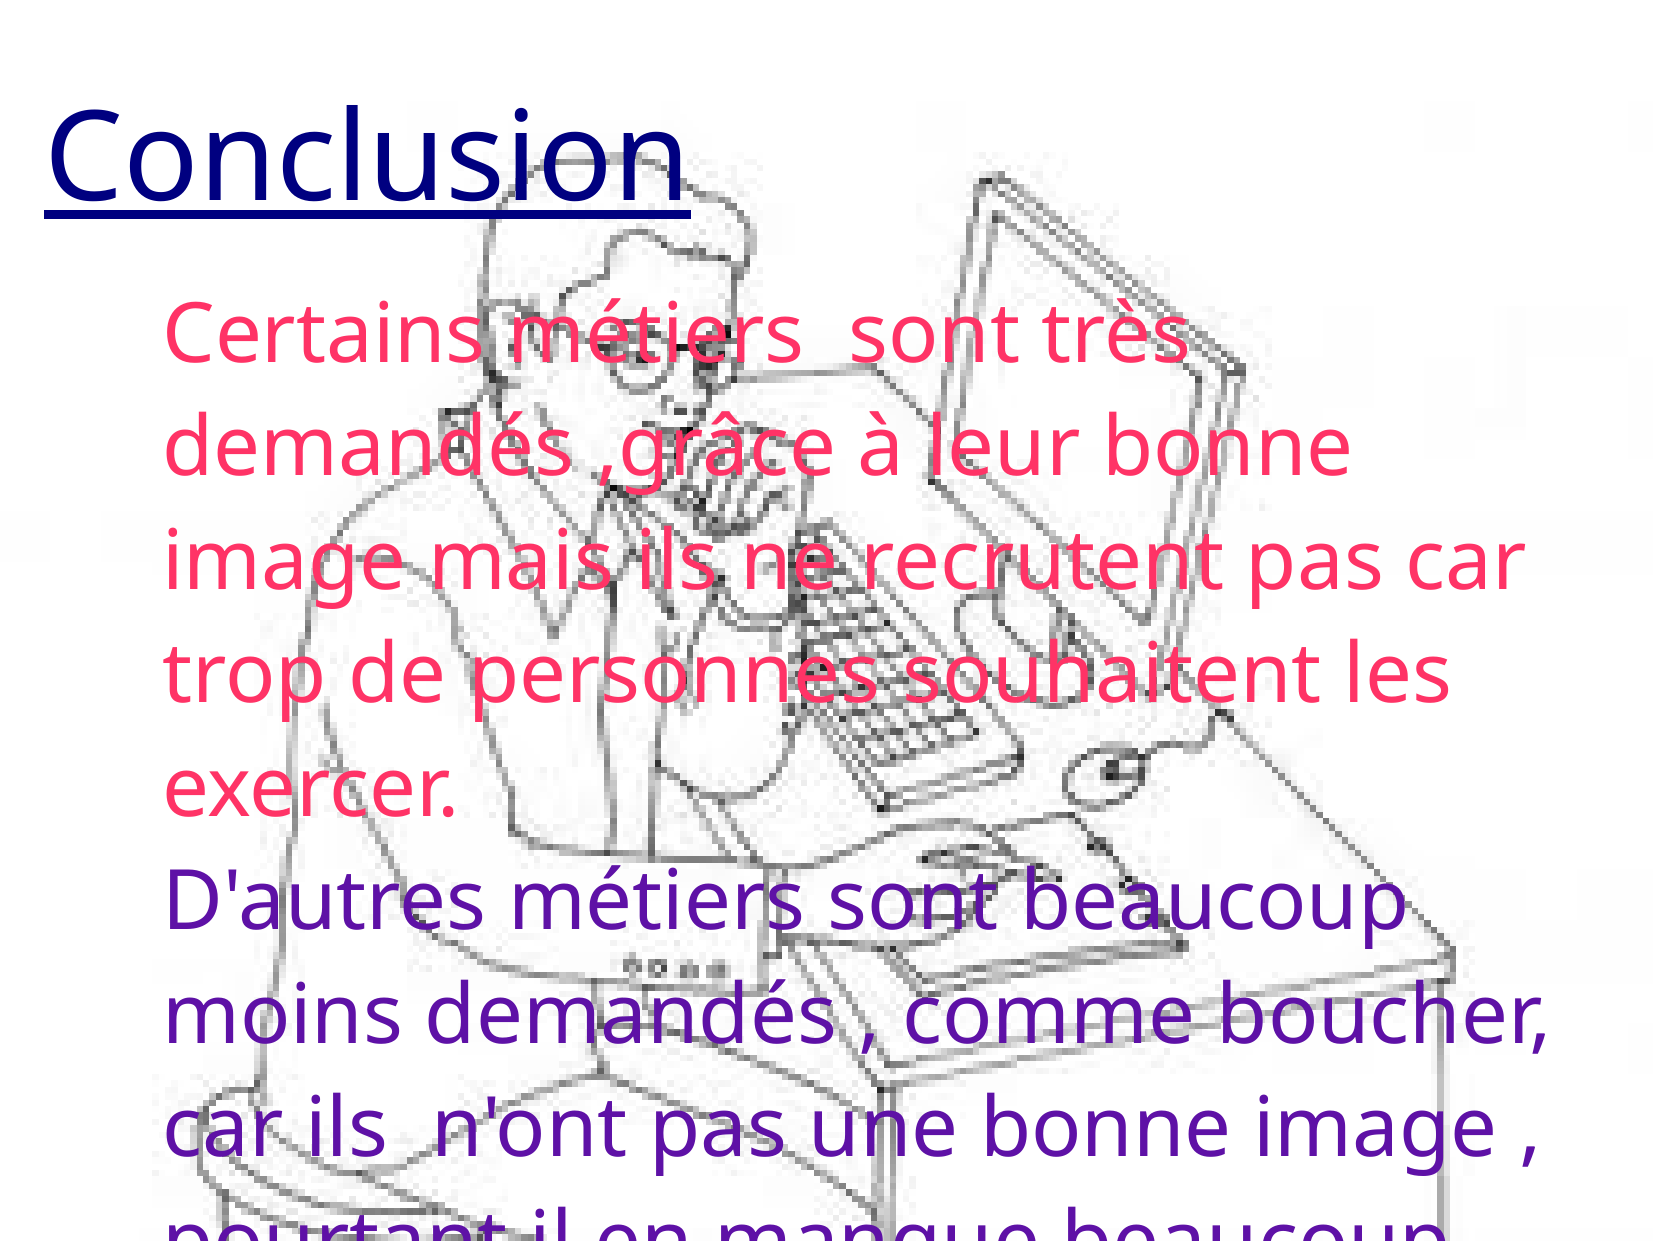

Conclusion
Certains métiers sont très demandés ,grâce à leur bonne image mais ils ne recrutent pas car trop de personnes souhaitent les exercer.
D'autres métiers sont beaucoup moins demandés , comme boucher, car ils n'ont pas une bonne image , pourtant il en manque beaucoup .